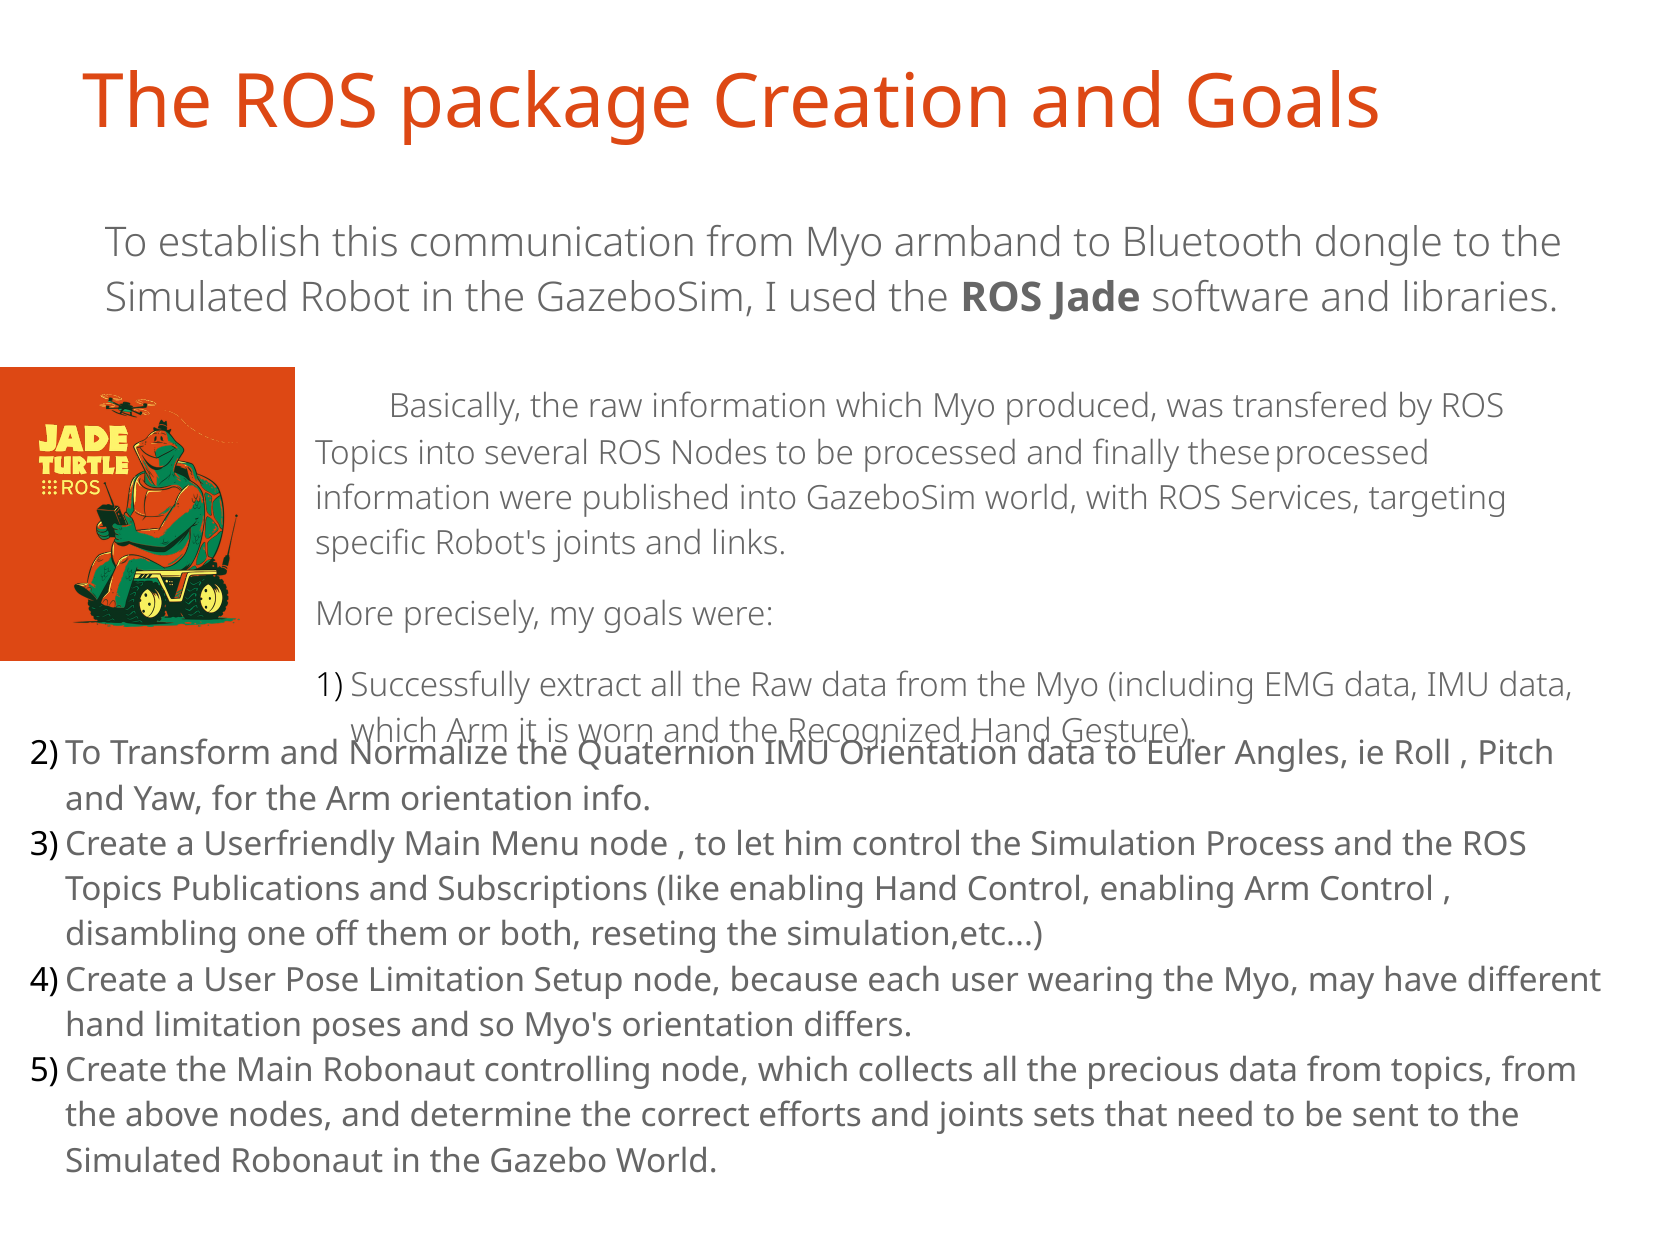

# The ROS package Creation and Goals
To establish this communication from Myo armband to Bluetooth dongle to the Simulated Robot in the GazeboSim, I used the ROS Jade software and libraries.
	Basically, the raw information which Myo produced, was transfered by ROS Topics into several ROS Nodes to be processed and finally these	processed information were published into GazeboSim world, with ROS Services, targeting specific Robot's joints and links.
More precisely, my goals were:
Successfully extract all the Raw data from the Myo (including EMG data, IMU data, which Arm it is worn and the Recognized Hand Gesture).
To Transform and Normalize the Quaternion IMU Orientation data to Euler Angles, ie Roll , Pitch and Yaw, for the Arm orientation info.
Create a Userfriendly Main Menu node , to let him control the Simulation Process and the ROS Topics Publications and Subscriptions (like enabling Hand Control, enabling Arm Control , disambling one off them or both, reseting the simulation,etc...)
Create a User Pose Limitation Setup node, because each user wearing the Myo, may have different hand limitation poses and so Myo's orientation differs.
Create the Main Robonaut controlling node, which collects all the precious data from topics, from the above nodes, and determine the correct efforts and joints sets that need to be sent to the Simulated Robonaut in the Gazebo World.